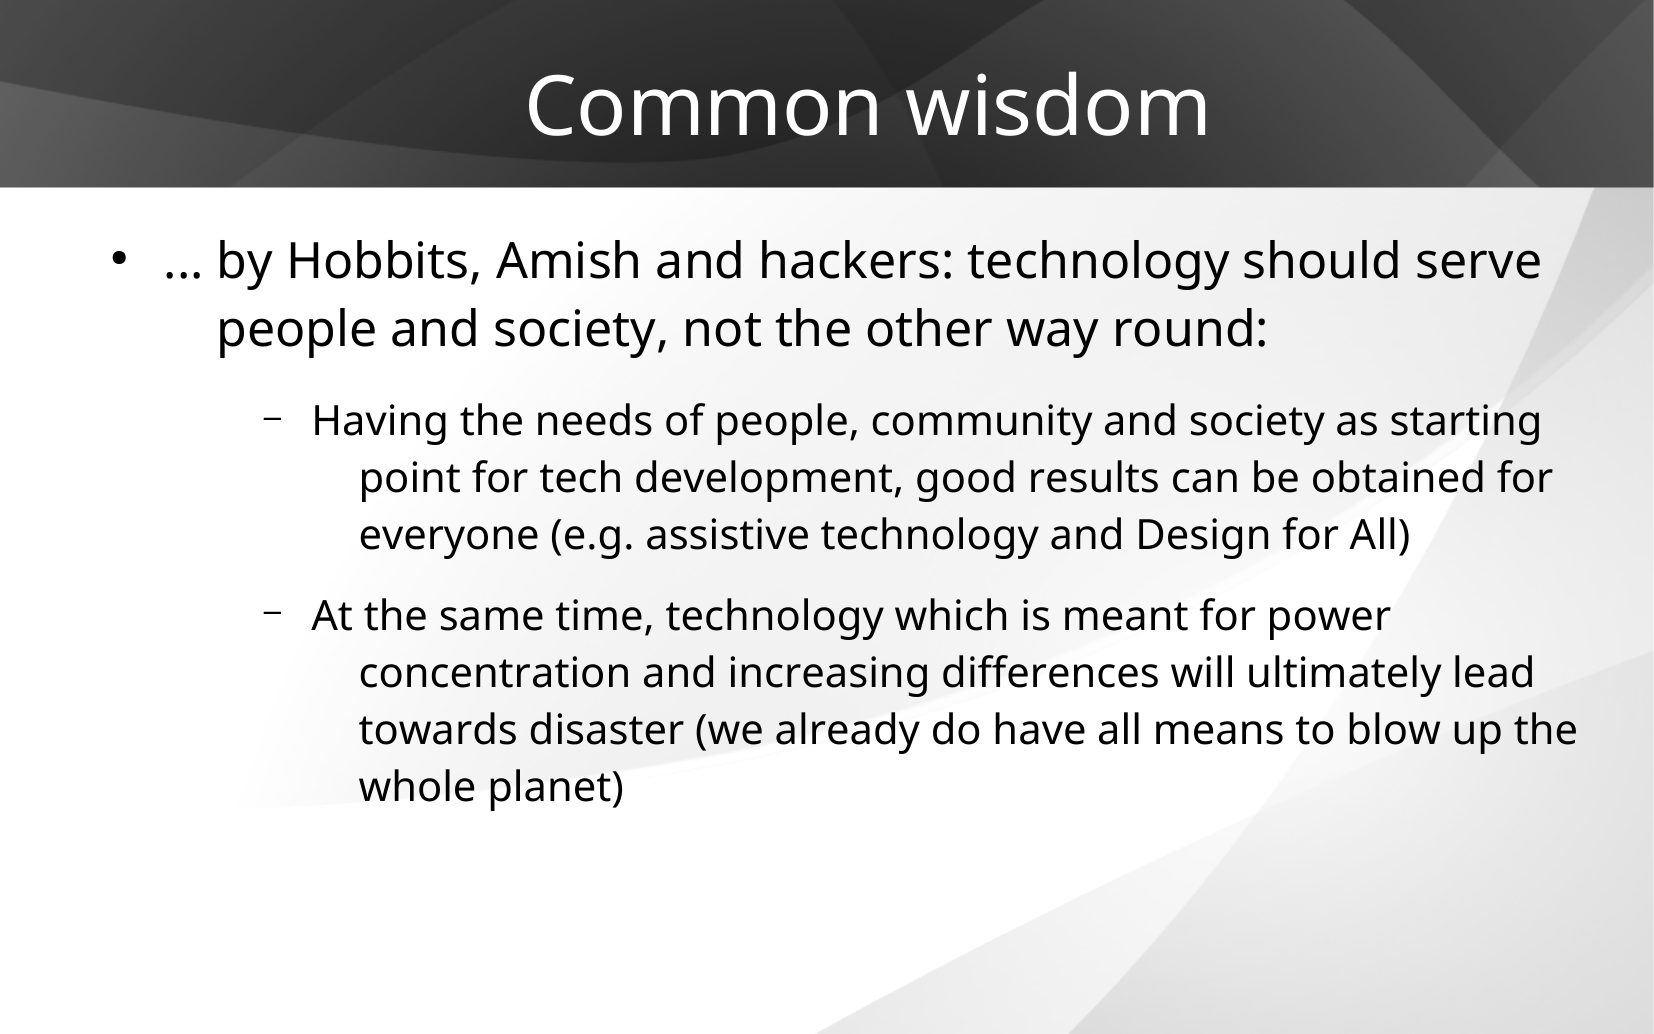

# Common wisdom
... by Hobbits, Amish and hackers: technology should serve people and society, not the other way round:
Having the needs of people, community and society as starting point for tech development, good results can be obtained for everyone (e.g. assistive technology and Design for All)
At the same time, technology which is meant for power concentration and increasing differences will ultimately lead towards disaster (we already do have all means to blow up the whole planet)